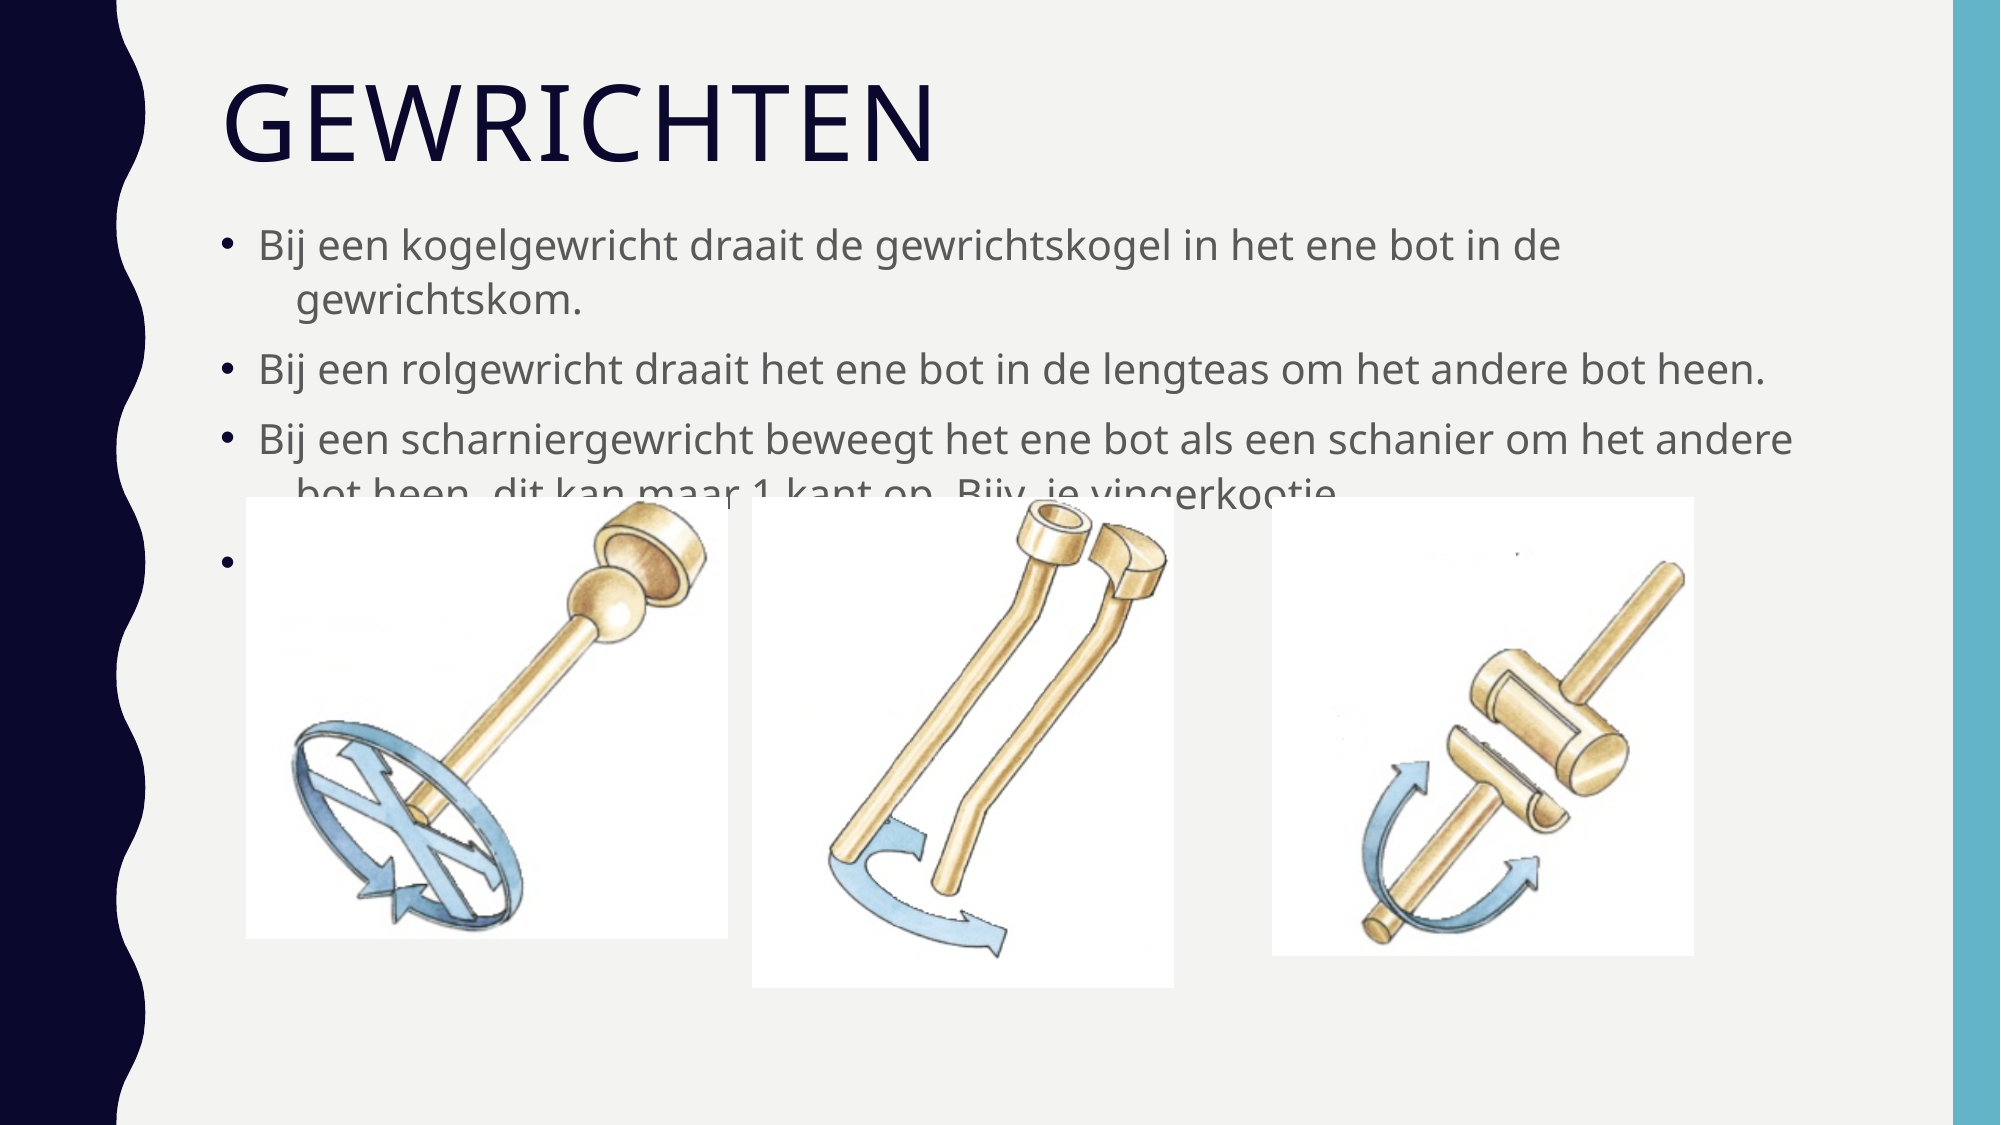

# Gewrichten
Bij een kogelgewricht draait de gewrichtskogel in het ene bot in de gewrichtskom.
Bij een rolgewricht draait het ene bot in de lengteas om het andere bot heen.
Bij een scharniergewricht beweegt het ene bot als een schanier om het andere bot heen, dit kan maar 1 kant op, Bijv. je vingerkootje